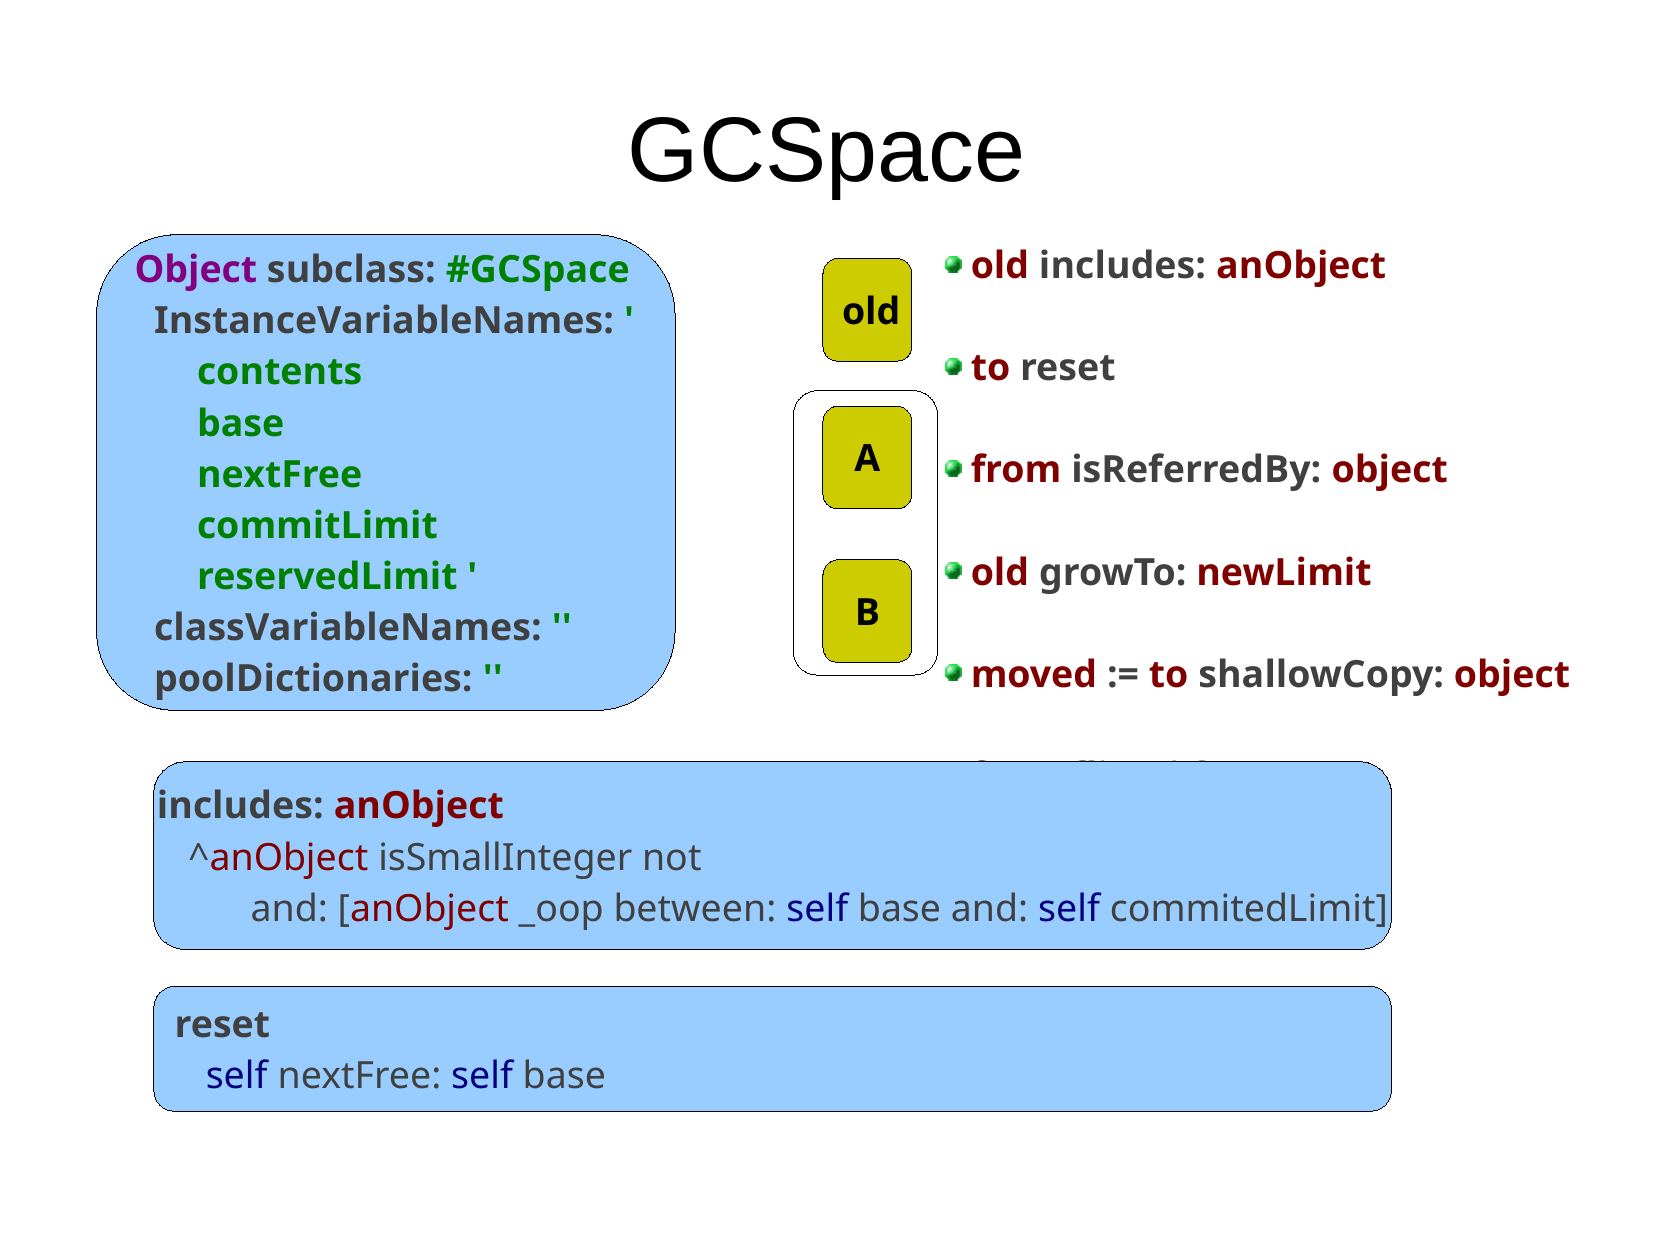

GCSpace
 old includes: anObject
 to reset
 from isReferredBy: object
 old growTo: newLimit
 moved := to shallowCopy: object
 from flipWith: to
Object subclass: #GCSpace
 InstanceVariableNames: '
		contents
		base
		nextFree
		commitLimit
		reservedLimit '
 classVariableNames: ''
 poolDictionaries: ''
old
A
B
includes: anObject
	^anObject isSmallInteger not
			and: [anObject _oop between: self base and: self commitedLimit]
reset
	self nextFree: self base